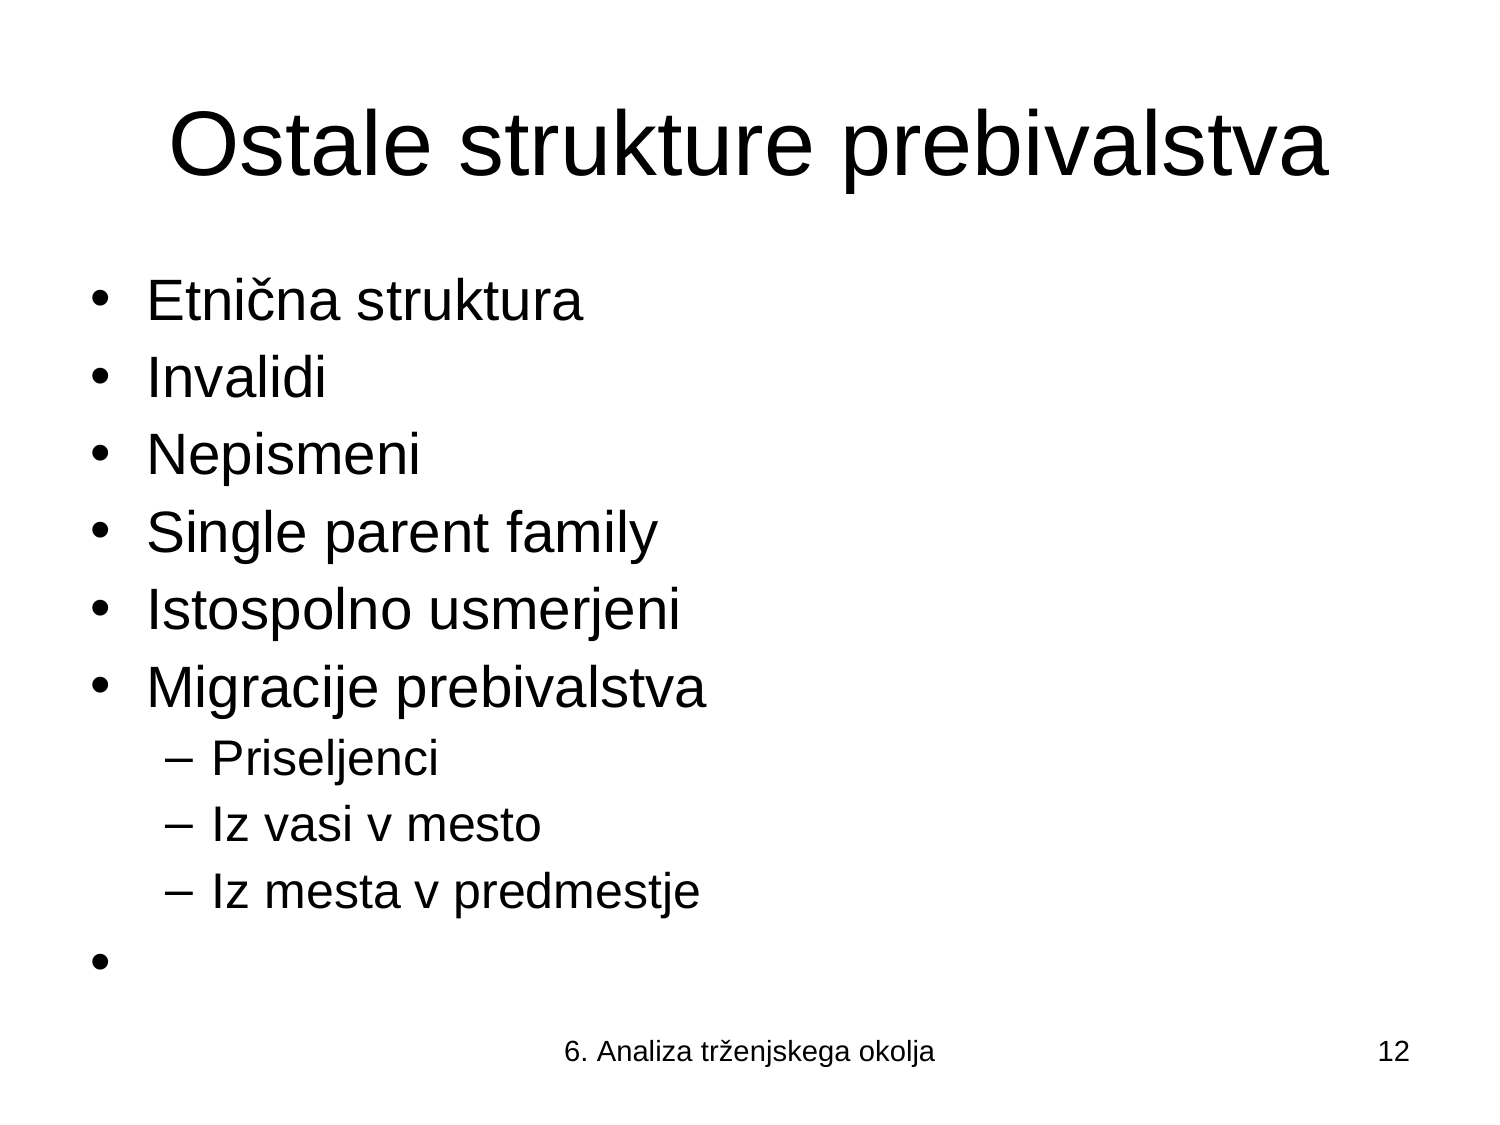

# Ostale strukture prebivalstva
Etnična struktura
Invalidi
Nepismeni
Single parent family
Istospolno usmerjeni
Migracije prebivalstva
Priseljenci
Iz vasi v mesto
Iz mesta v predmestje
6. Analiza trženjskega okolja